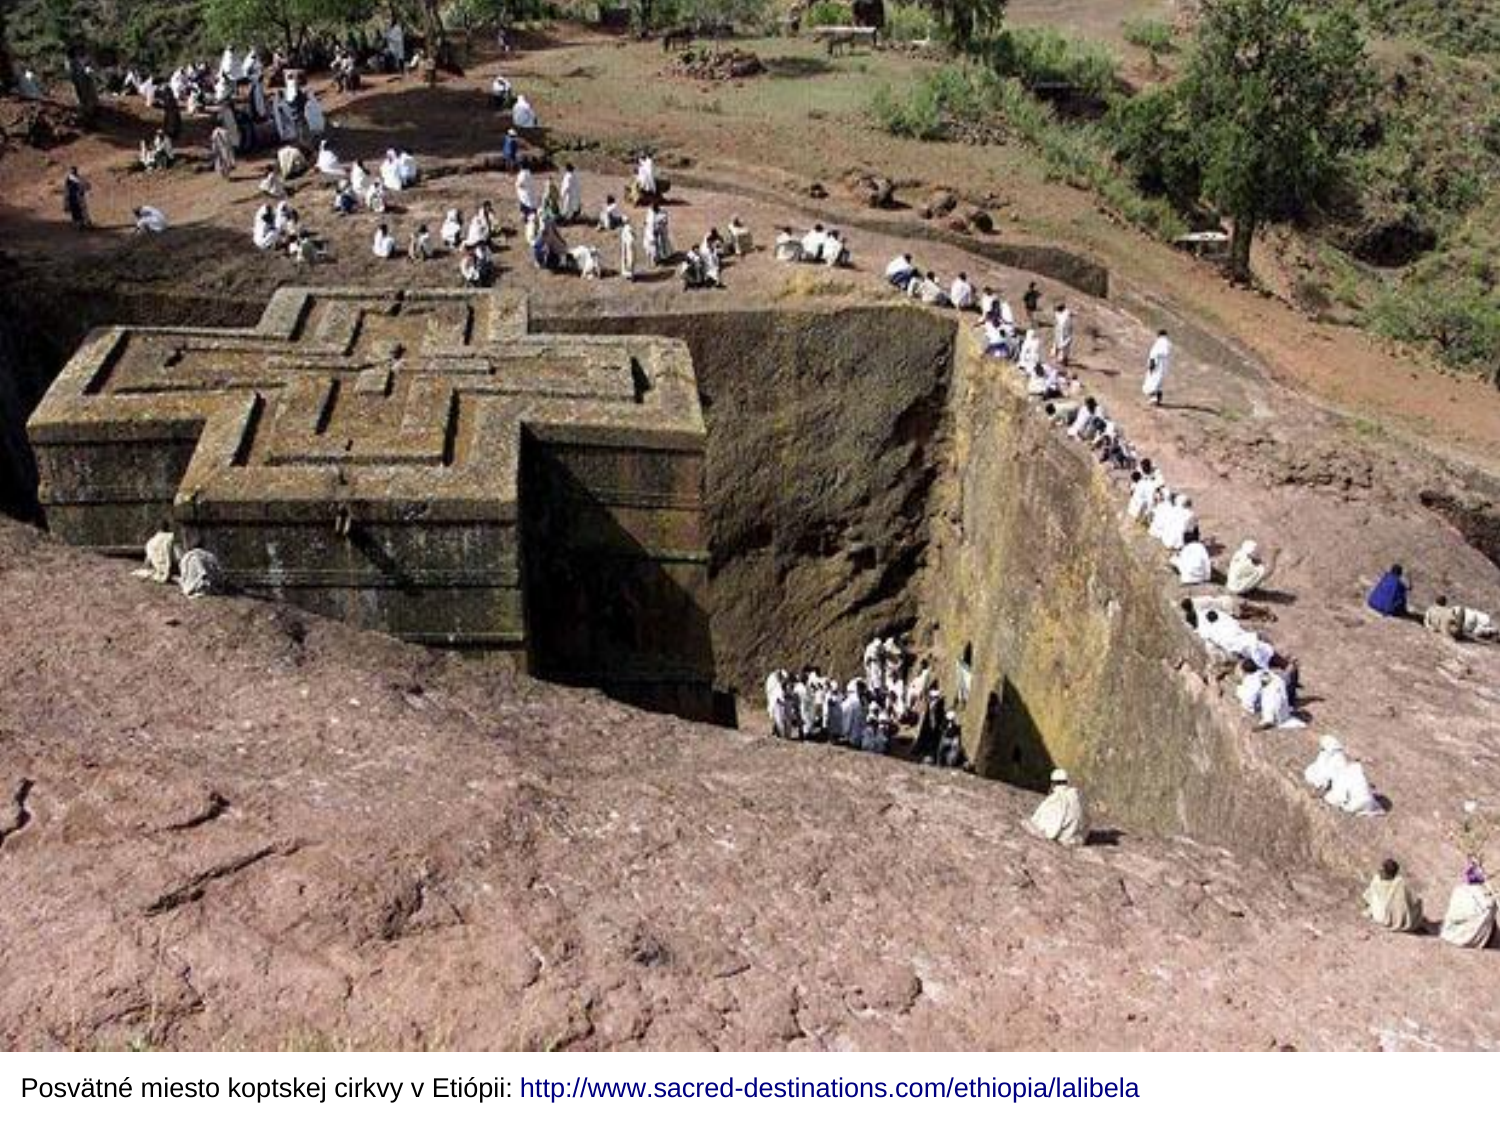

Posvätné miesto koptskej cirkvy v Etiópii: http://www.sacred-destinations.com/ethiopia/lalibela